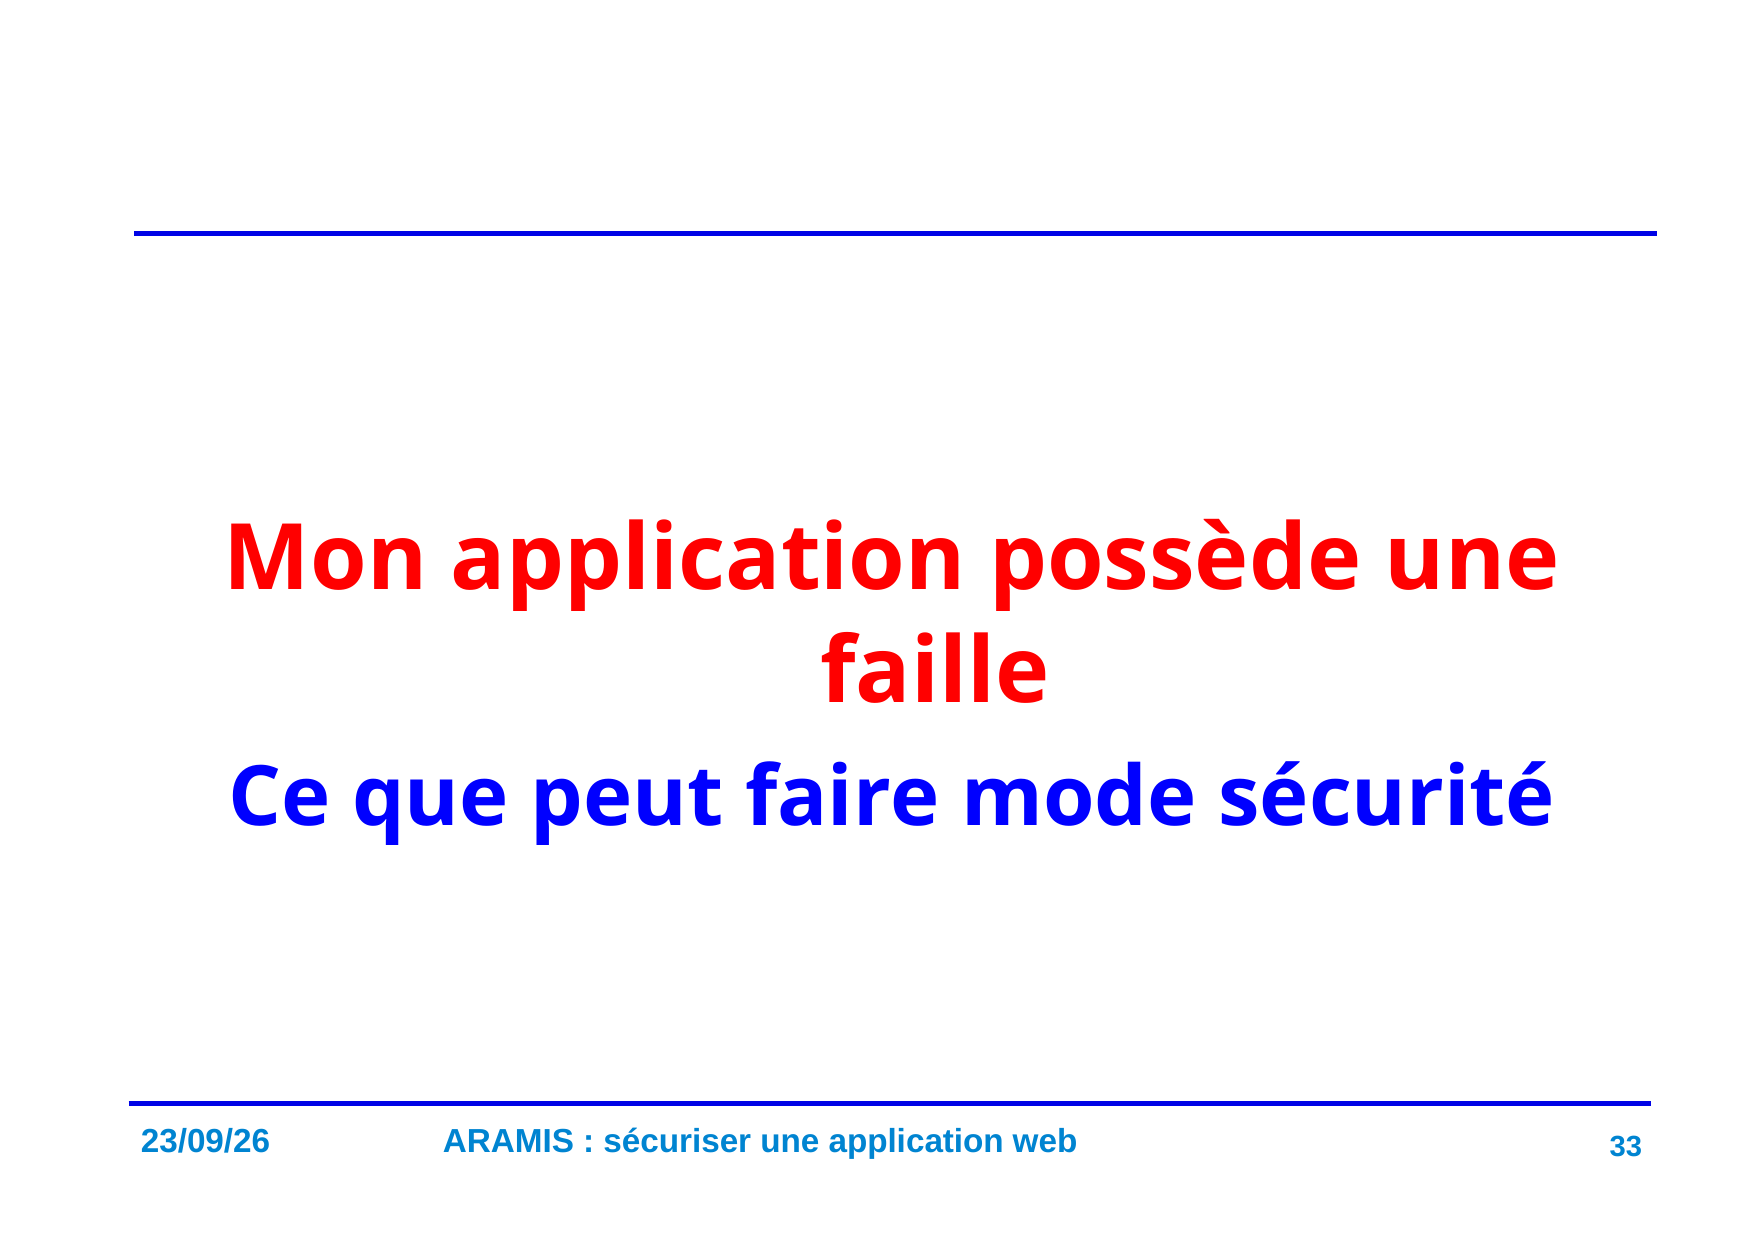

#
Mon application possède une faille
Ce que peut faire mode sécurité
ARAMIS : sécuriser une application web
33